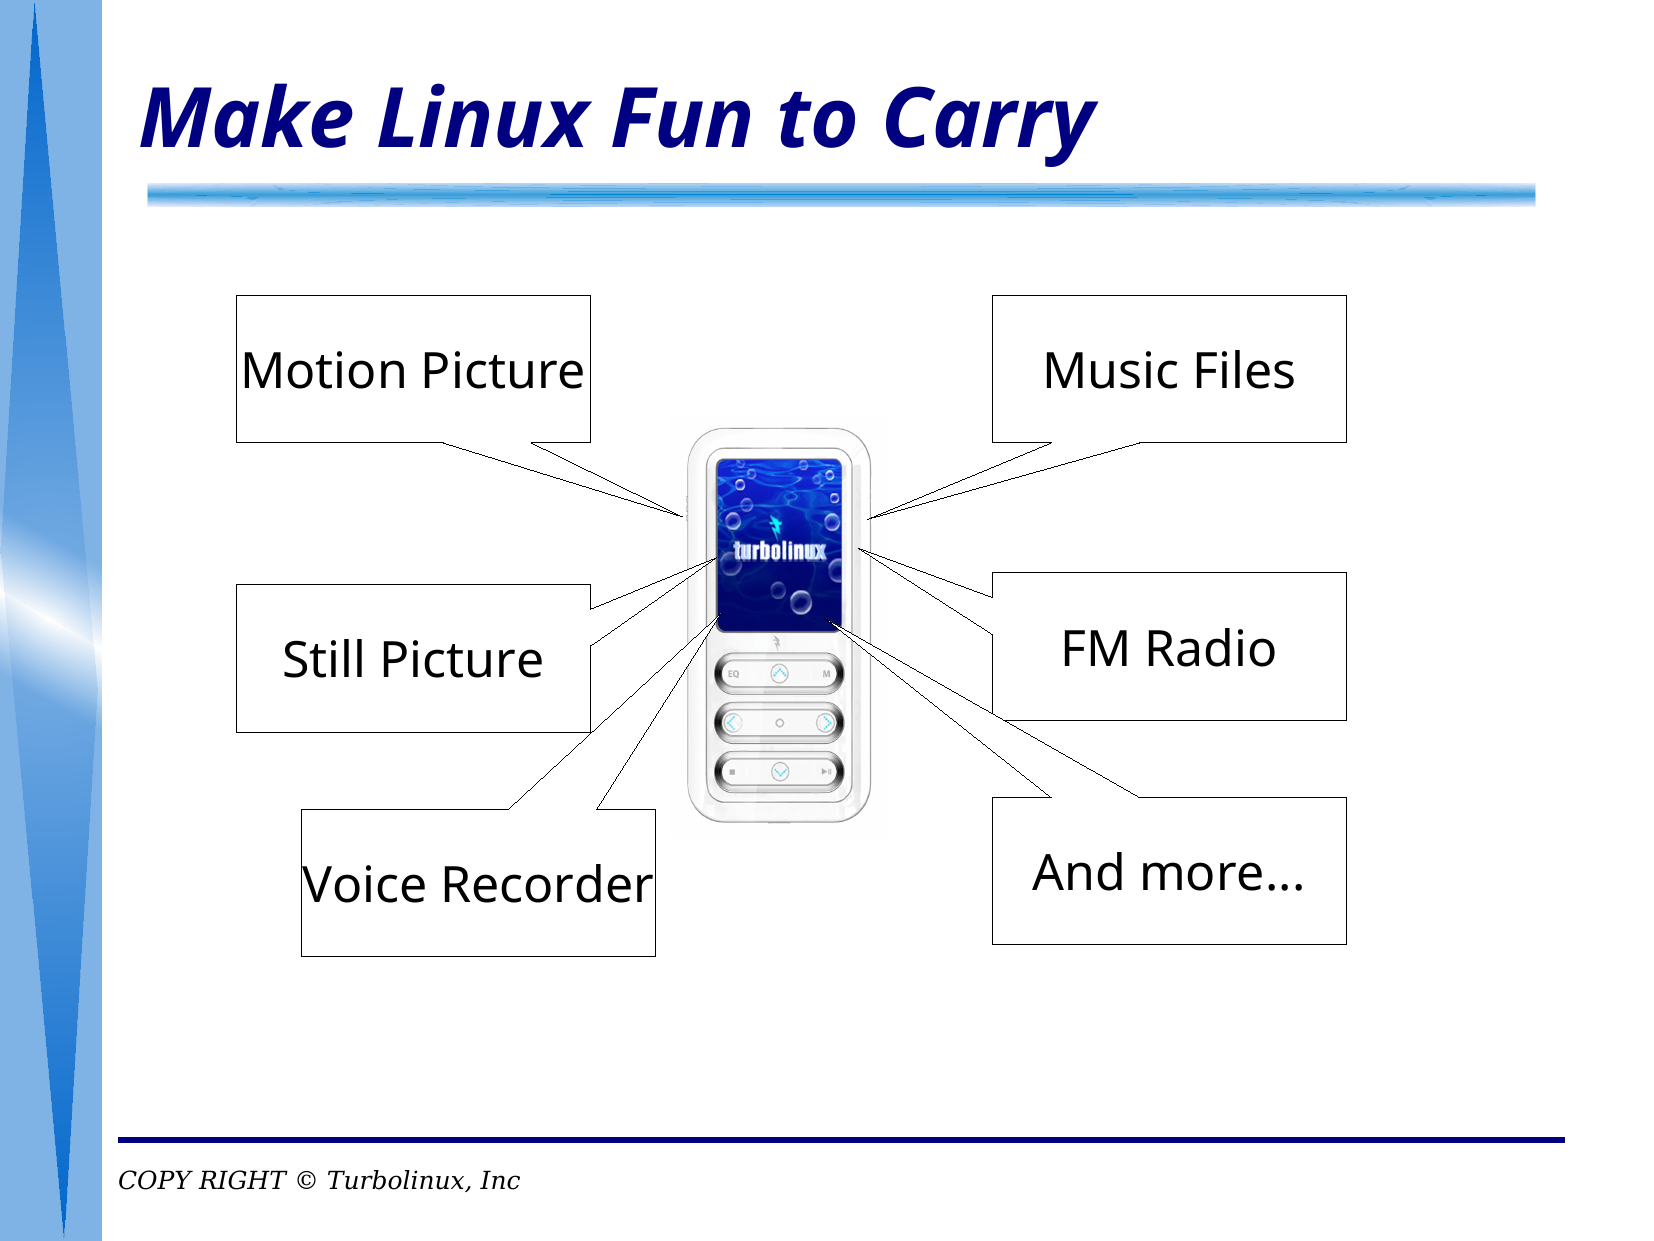

# Make Linux Fun to Carry
Motion Picture
Music Files
FM Radio
Still Picture
And more...
Voice Recorder